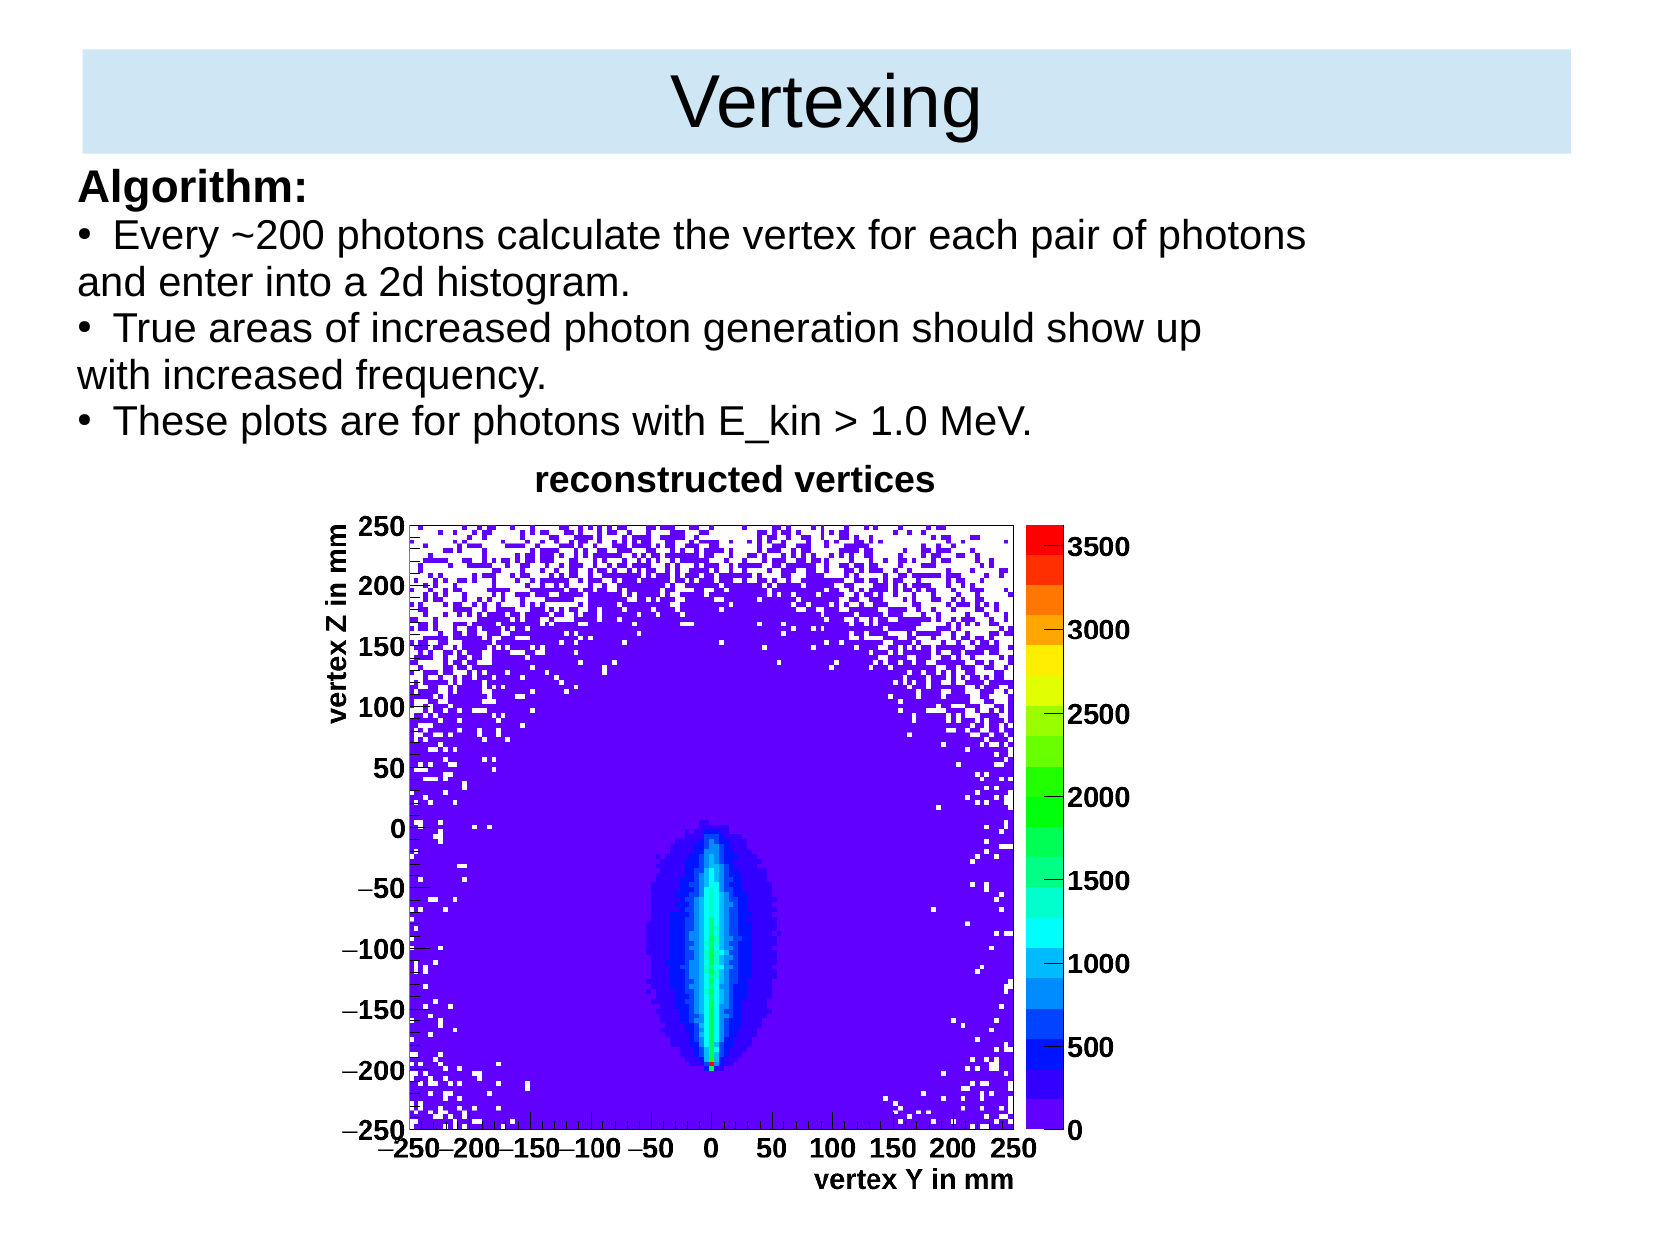

# Vertexing
Algorithm:
Every ~200 photons calculate the vertex for each pair of photons
and enter into a 2d histogram.
True areas of increased photon generation should show up
with increased frequency.
These plots are for photons with E_kin > 1.0 MeV.
reconstructed vertices